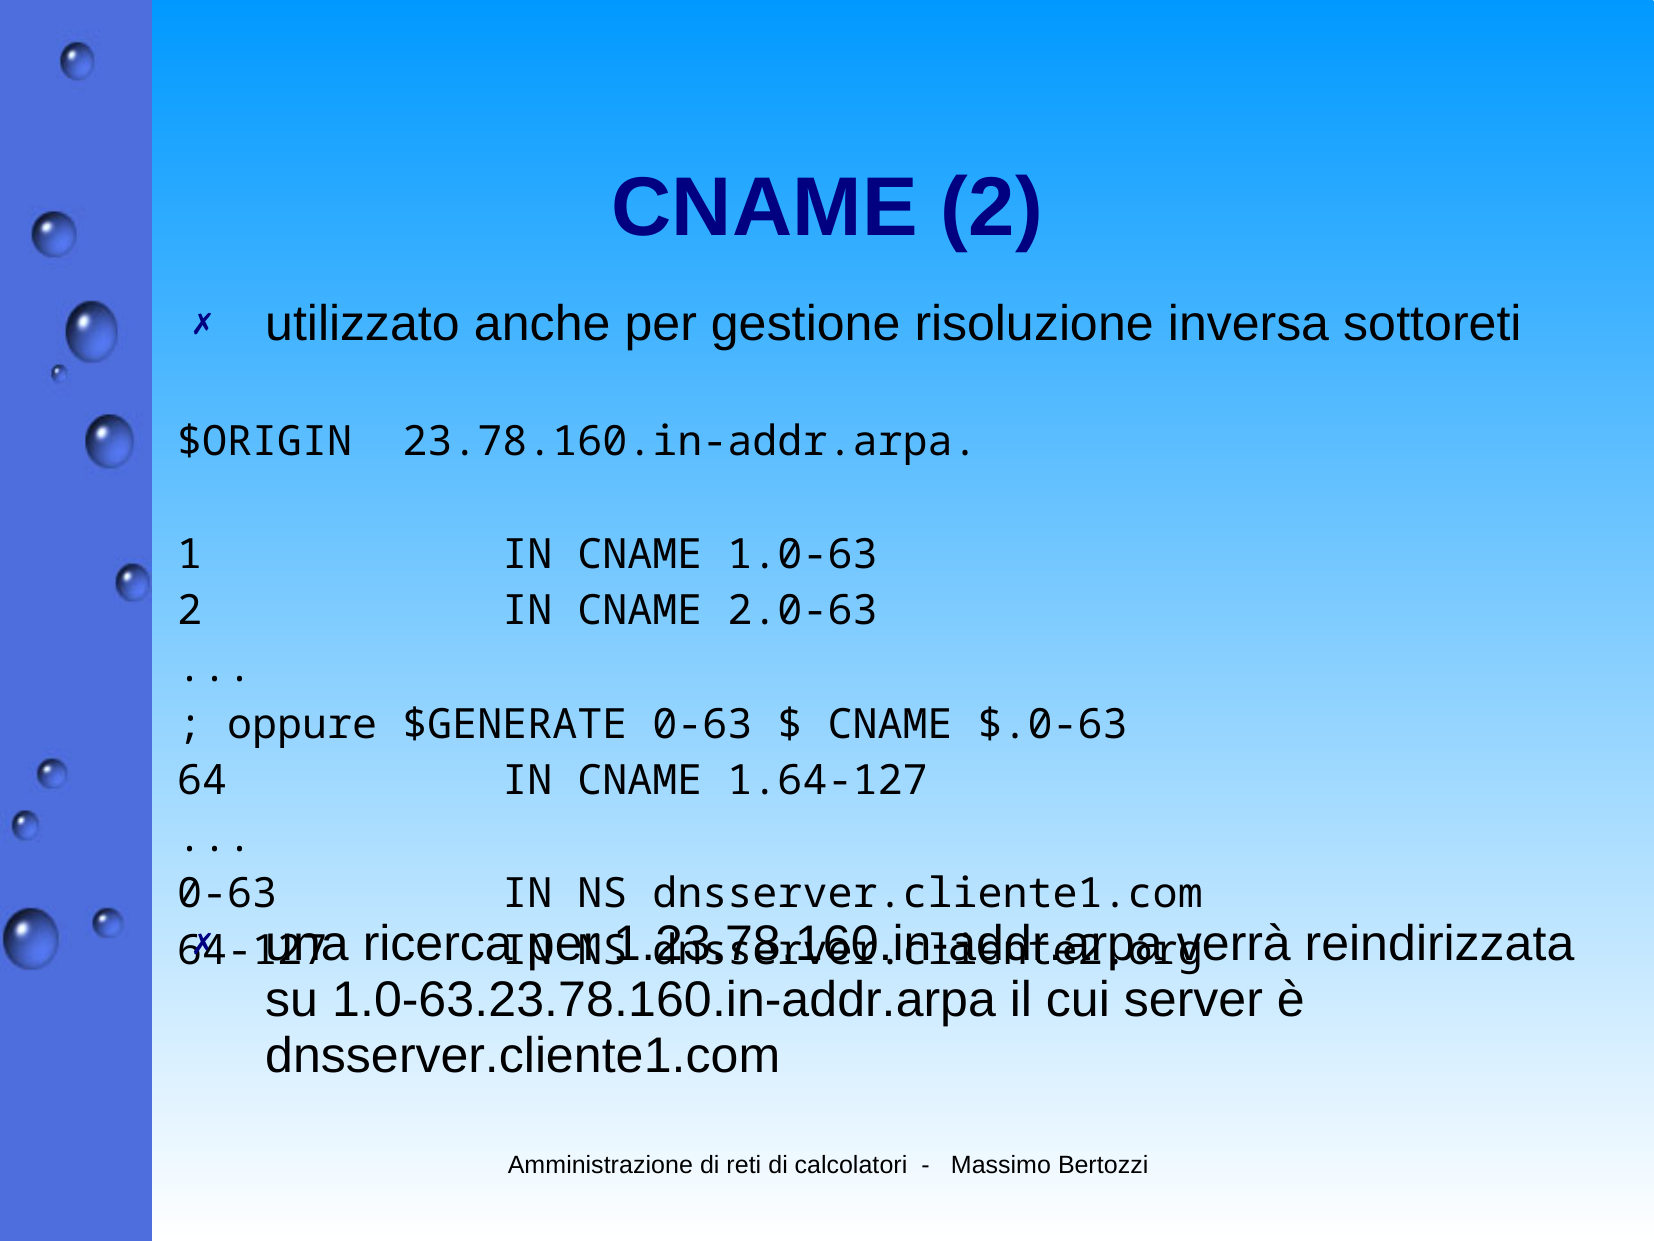

# CNAME (2)
utilizzato anche per gestione risoluzione inversa sottoreti
$ORIGIN 23.78.160.in-addr.arpa.
1 IN CNAME 1.0-63
2 IN CNAME 2.0-63
...
; oppure $GENERATE 0-63 $ CNAME $.0-63
64 IN CNAME 1.64-127
...
0-63 IN NS dnsserver.cliente1.com
64-127 IN NS dnsserver.cliente2.org
una ricerca per 1.23.78.160.in-addr.arpa verrà reindirizzata su 1.0-63.23.78.160.in-addr.arpa il cui server è dnsserver.cliente1.com